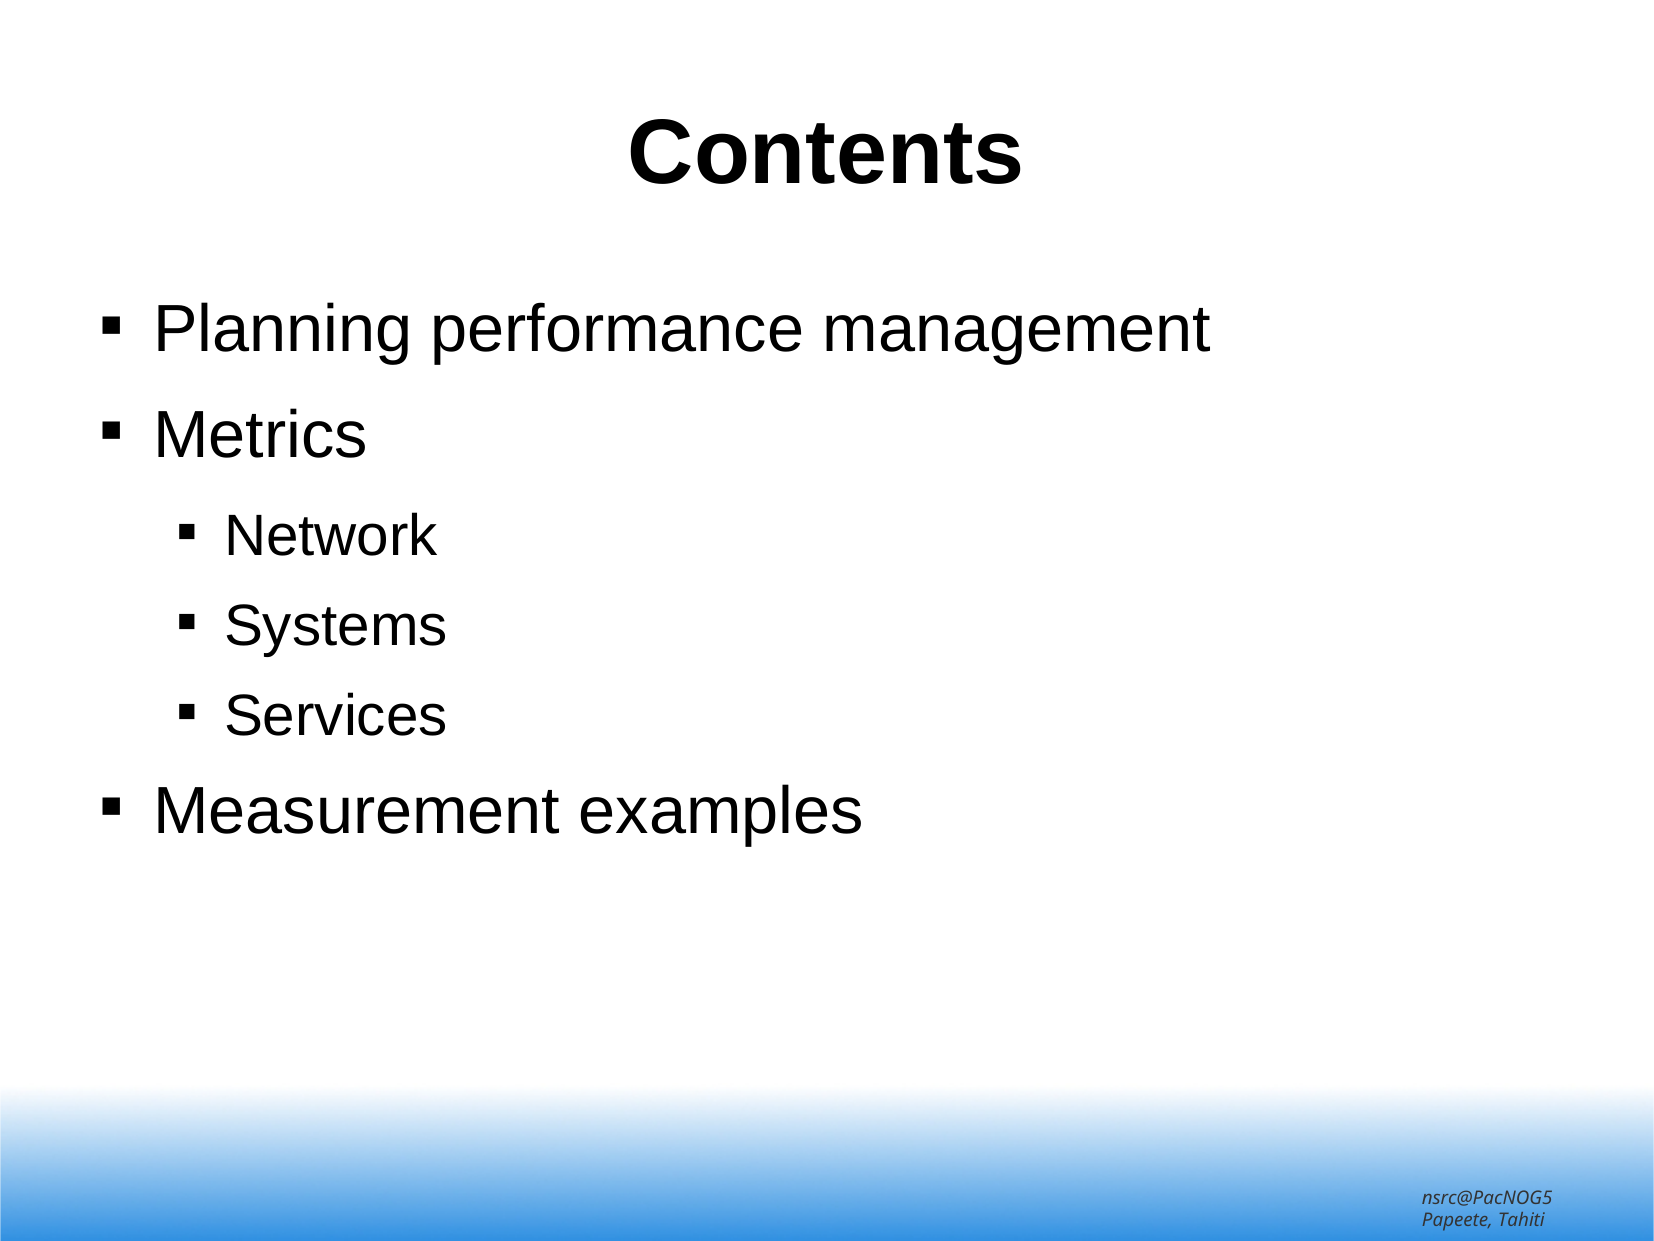

# Contents
Planning performance management
Metrics
Network
Systems
Services
Measurement examples